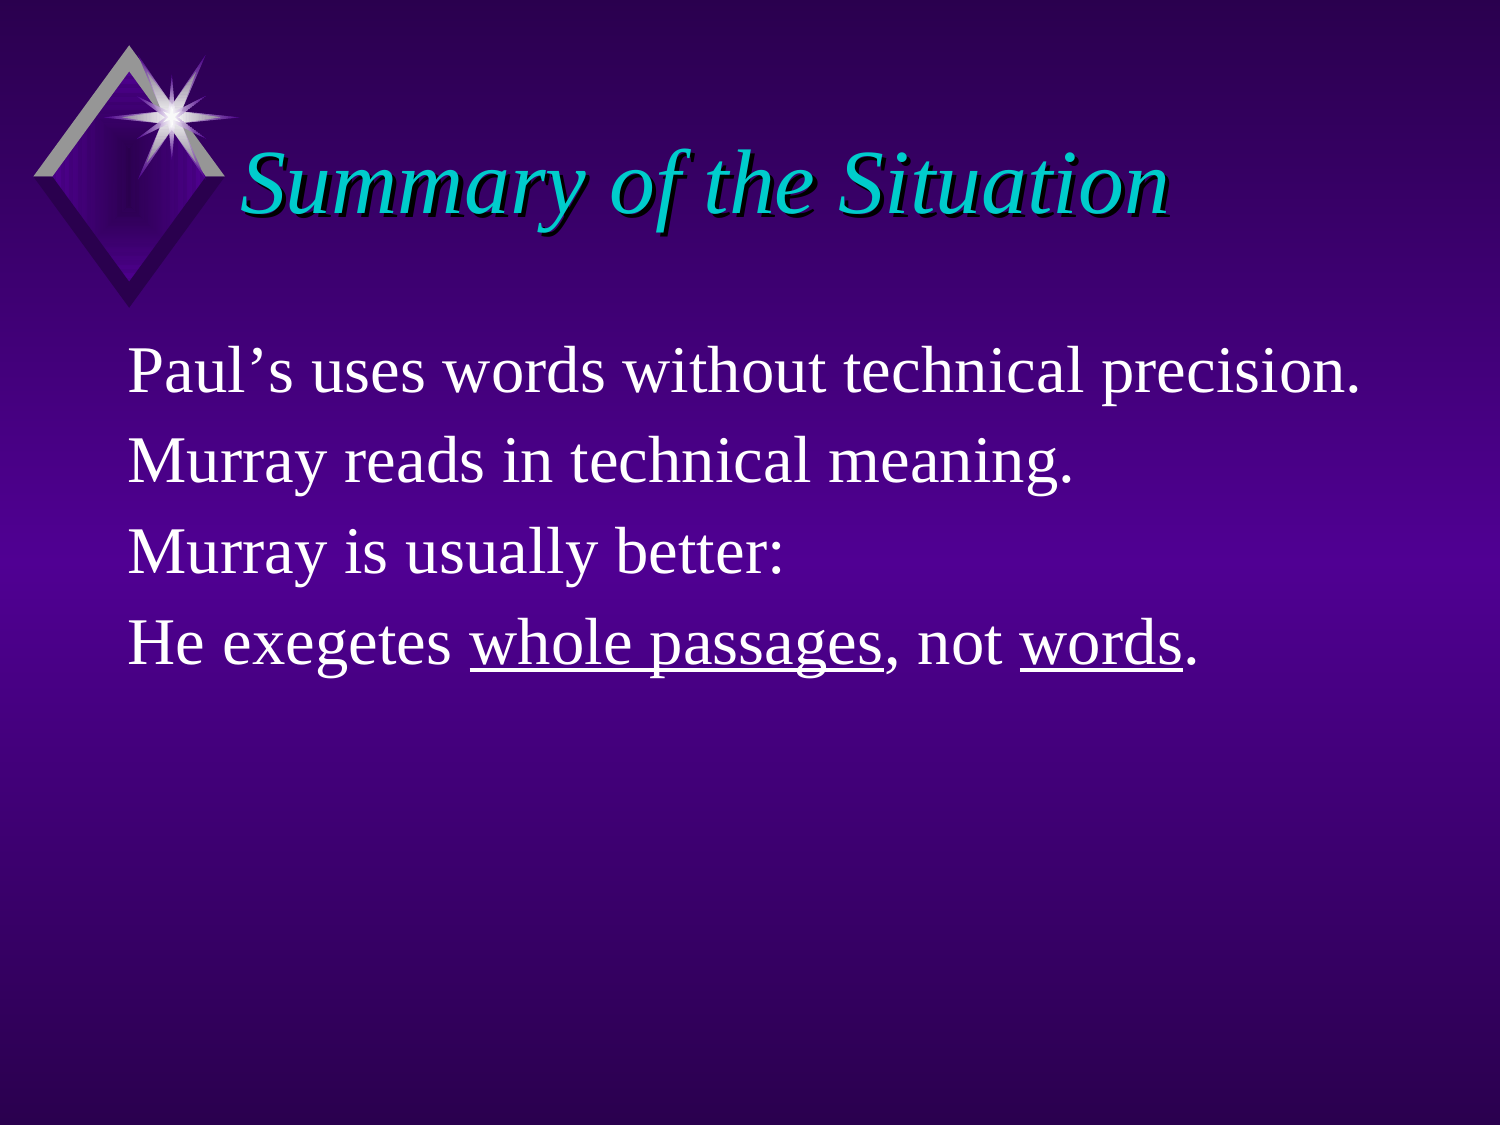

# Summary of the Situation
Paul’s uses words without technical precision.
Murray reads in technical meaning.
Murray is usually better:
He exegetes whole passages, not words.